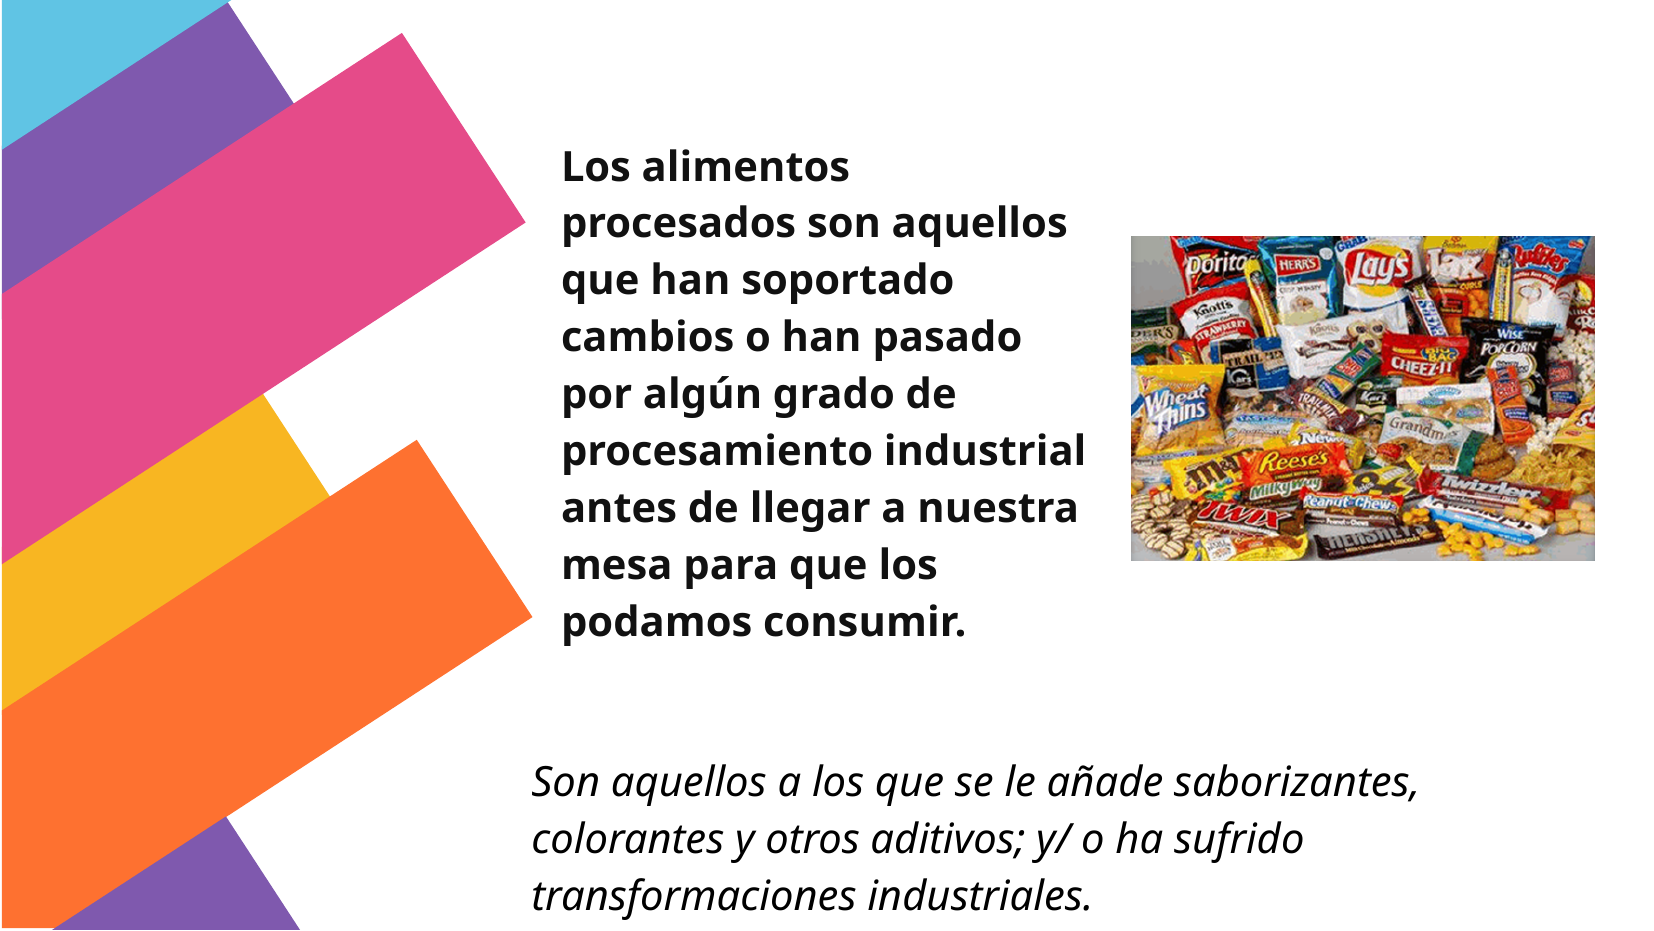

# Los alimentos procesados son aquellos que han soportado cambios o han pasado por algún grado de procesamiento industrial antes de llegar a nuestra mesa para que los podamos consumir.
Son aquellos a los que se le añade saborizantes, colorantes y otros aditivos; y/ o ha sufrido transformaciones industriales.